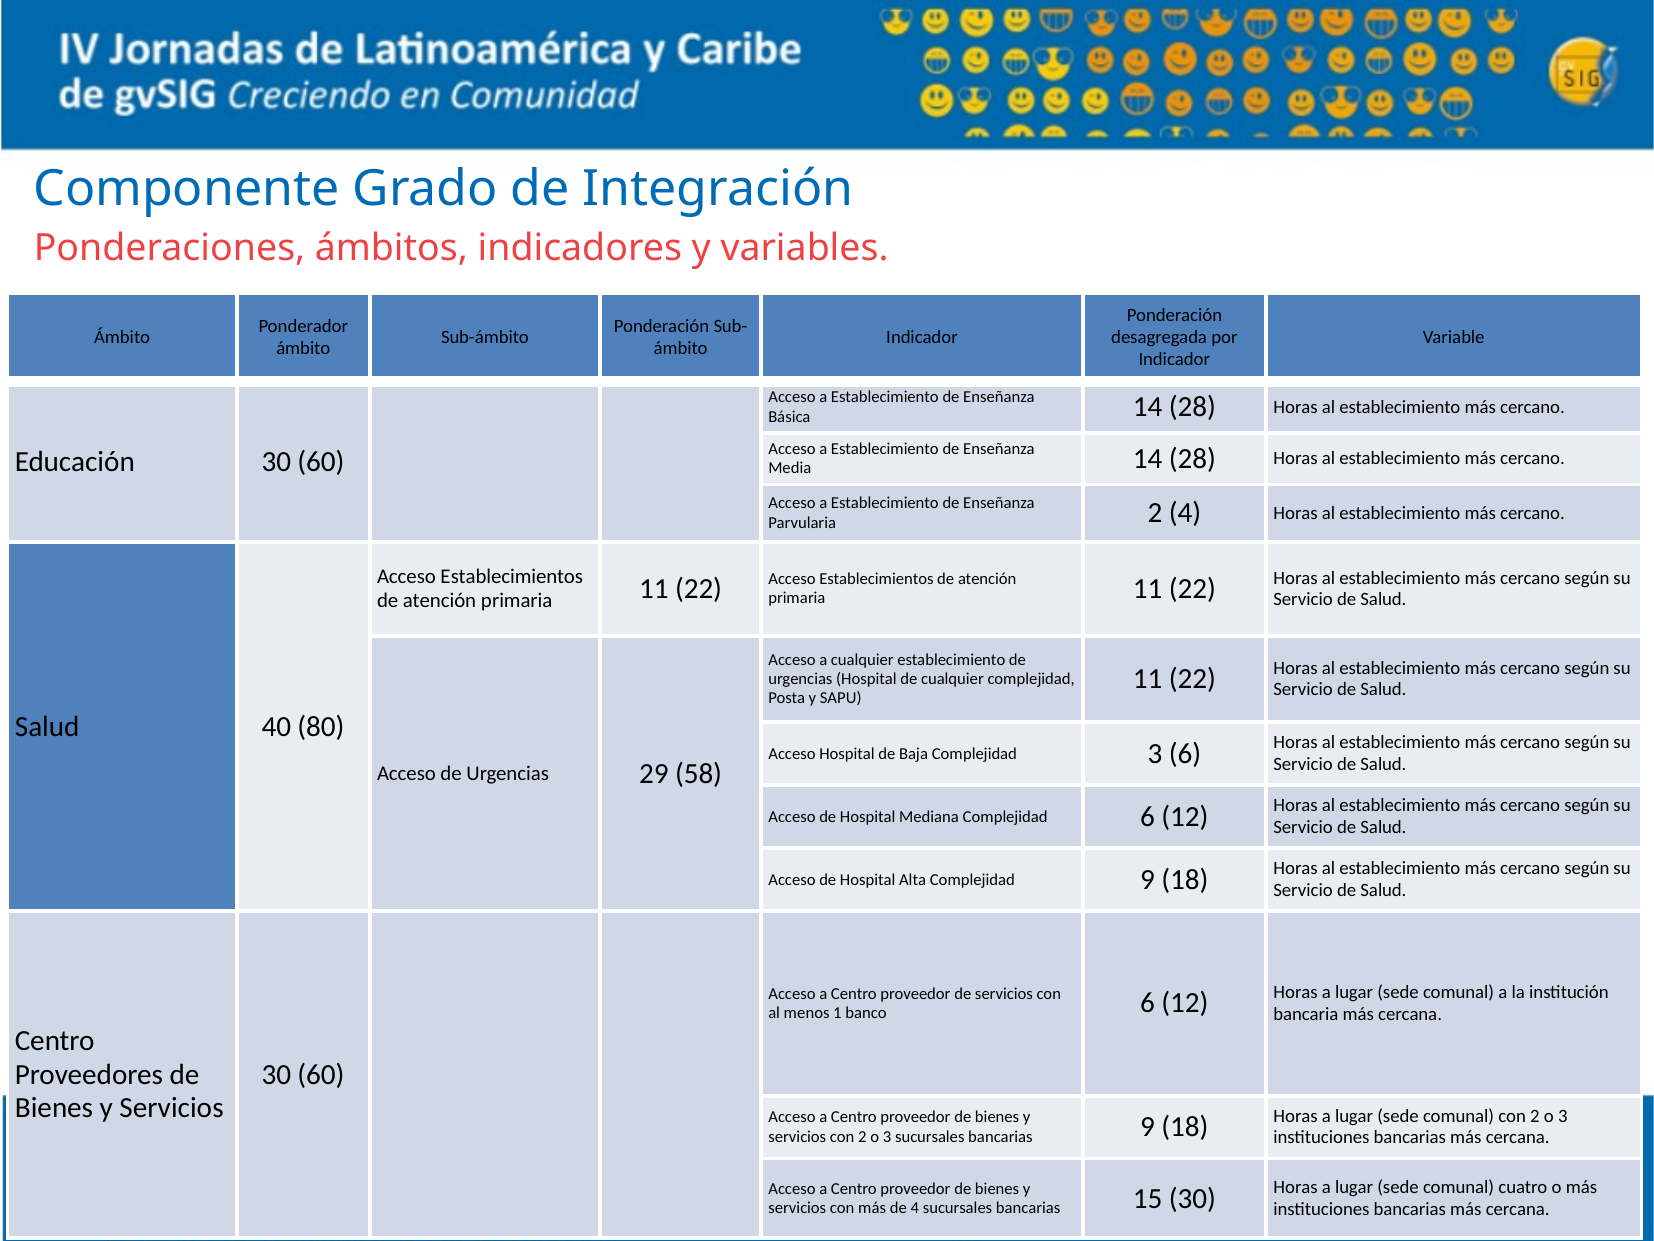

# Componente Grado de Integración Ponderaciones, ámbitos, indicadores y variables.
| Ámbito | Ponderador ámbito | Sub-ámbito | Ponderación Sub-ámbito | Indicador | Ponderación desagregada por Indicador | Variable |
| --- | --- | --- | --- | --- | --- | --- |
| Educación | 30 (60) | | | Acceso a Establecimiento de Enseñanza Básica | 14 (28) | Horas al establecimiento más cercano. |
| | | | | Acceso a Establecimiento de Enseñanza Media | 14 (28) | Horas al establecimiento más cercano. |
| | | | | Acceso a Establecimiento de Enseñanza Parvularia | 2 (4) | Horas al establecimiento más cercano. |
| Salud | 40 (80) | Acceso Establecimientos de atención primaria | 11 (22) | Acceso Establecimientos de atención primaria | 11 (22) | Horas al establecimiento más cercano según su Servicio de Salud. |
| | | Acceso de Urgencias | 29 (58) | Acceso a cualquier establecimiento de urgencias (Hospital de cualquier complejidad, Posta y SAPU) | 11 (22) | Horas al establecimiento más cercano según su Servicio de Salud. |
| | | | | Acceso Hospital de Baja Complejidad | 3 (6) | Horas al establecimiento más cercano según su Servicio de Salud. |
| | | | | Acceso de Hospital Mediana Complejidad | 6 (12) | Horas al establecimiento más cercano según su Servicio de Salud. |
| | | | | Acceso de Hospital Alta Complejidad | 9 (18) | Horas al establecimiento más cercano según su Servicio de Salud. |
| Centro Proveedores de Bienes y Servicios | 30 (60) | | | Acceso a Centro proveedor de servicios con al menos 1 banco | 6 (12) | Horas a lugar (sede comunal) a la institución bancaria más cercana. |
| | | | | Acceso a Centro proveedor de bienes y servicios con 2 o 3 sucursales bancarias | 9 (18) | Horas a lugar (sede comunal) con 2 o 3 instituciones bancarias más cercana. |
| | | | | Acceso a Centro proveedor de bienes y servicios con más de 4 sucursales bancarias | 15 (30) | Horas a lugar (sede comunal) cuatro o más instituciones bancarias más cercana. |